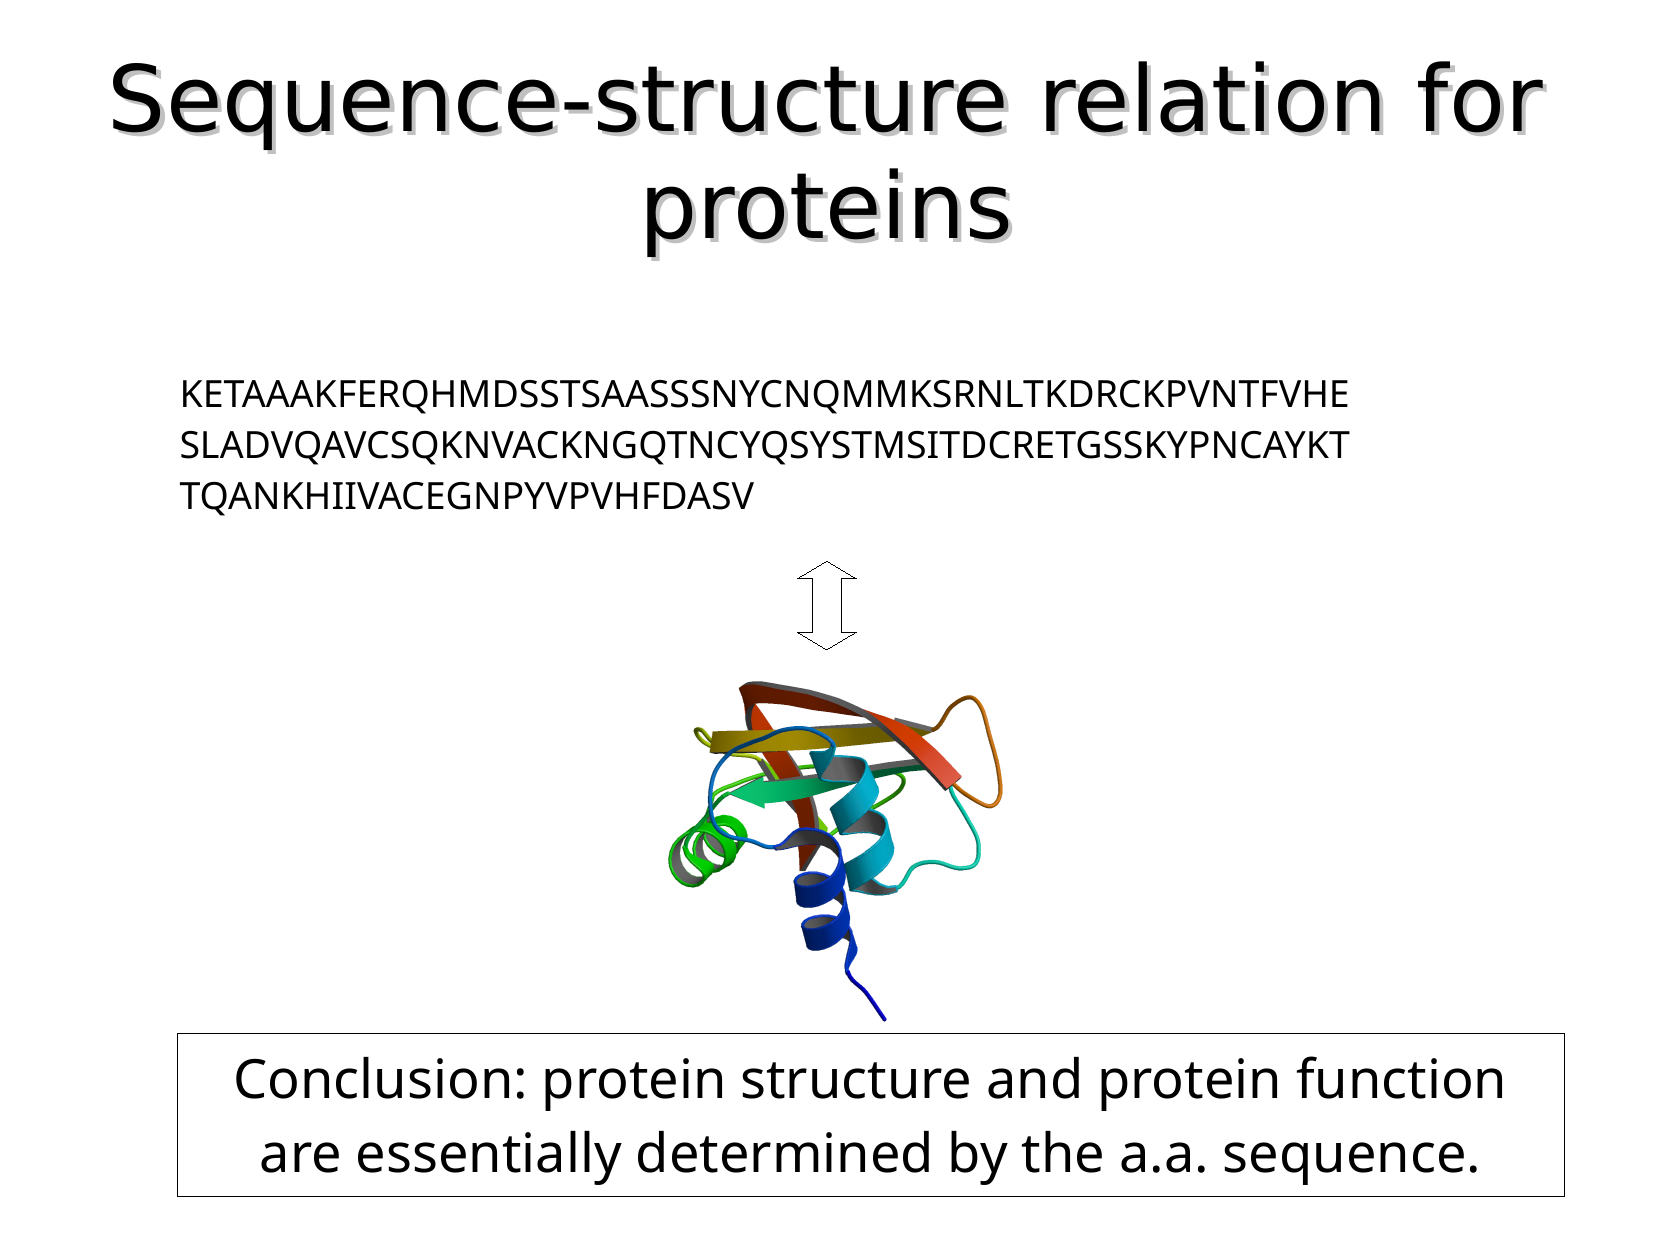

# Sequence-structure relation for proteins
KETAAAKFERQHMDSSTSAASSSNYCNQMMKSRNLTKDRCKPVNTFVHE
SLADVQAVCSQKNVACKNGQTNCYQSYSTMSITDCRETGSSKYPNCAYKT
TQANKHIIVACEGNPYVPVHFDASV
Conclusion: protein structure and protein function are essentially determined by the a.a. sequence.